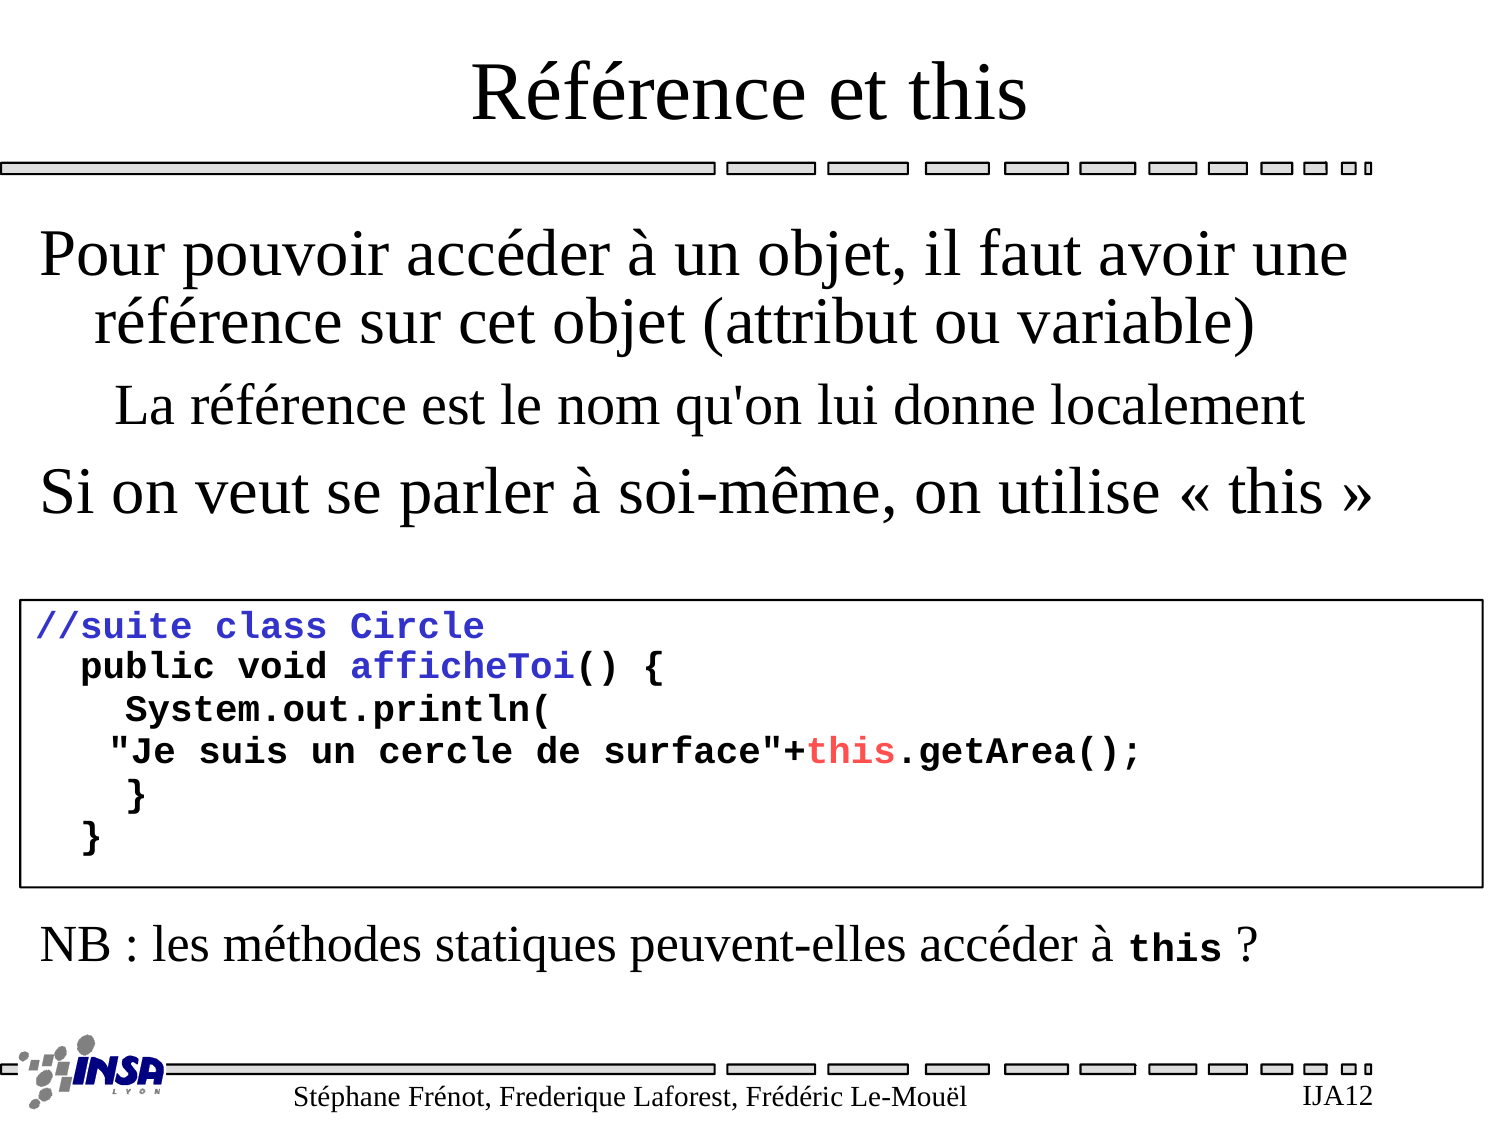

# Référence et this
Pour pouvoir accéder à un objet, il faut avoir une référence sur cet objet (attribut ou variable)
La référence est le nom qu'on lui donne localement
Si on veut se parler à soi-même, on utilise « this »
NB : les méthodes statiques peuvent-elles accéder à this ?
//suite class Circle
 public void afficheToi() {
 System.out.println(
	"Je suis un cercle de surface"+this.getArea();
 }
 }